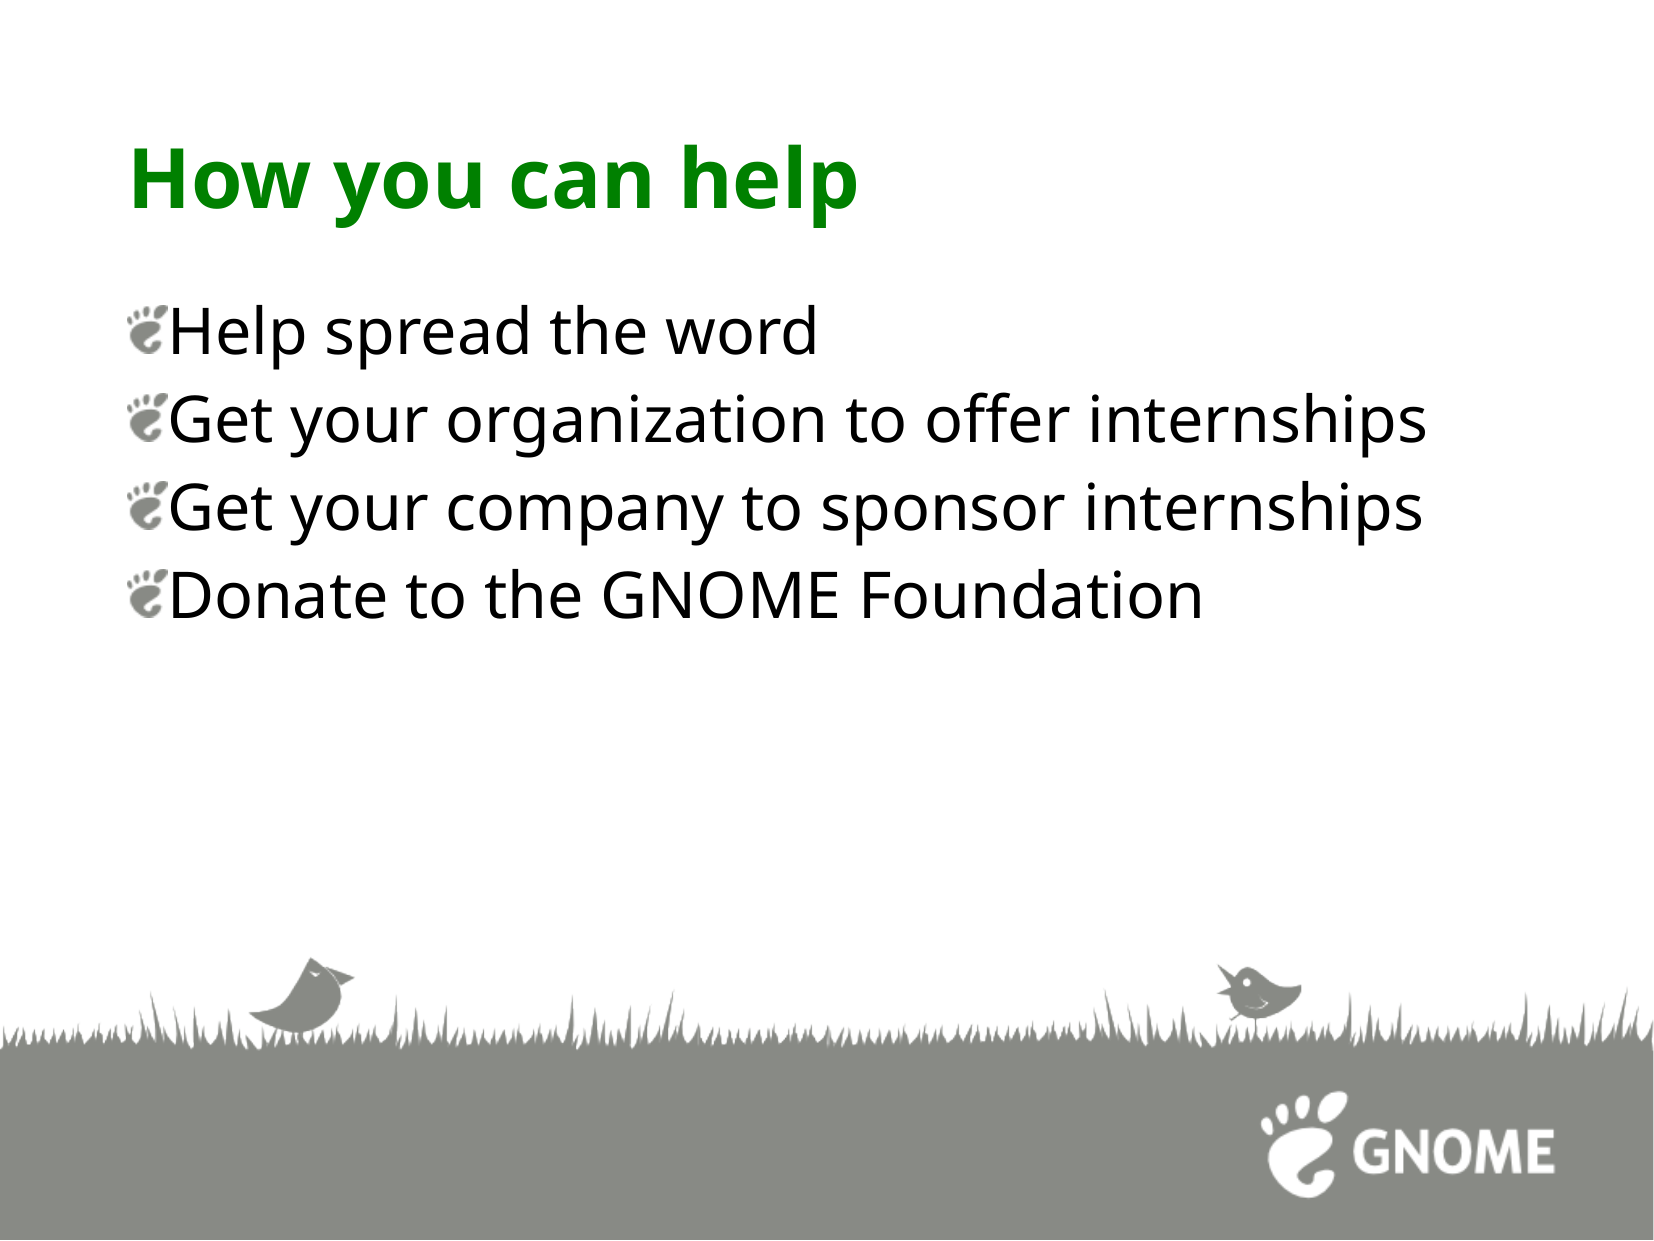

How you can help
Help spread the word
Get your organization to offer internships
Get your company to sponsor internships
Donate to the GNOME Foundation